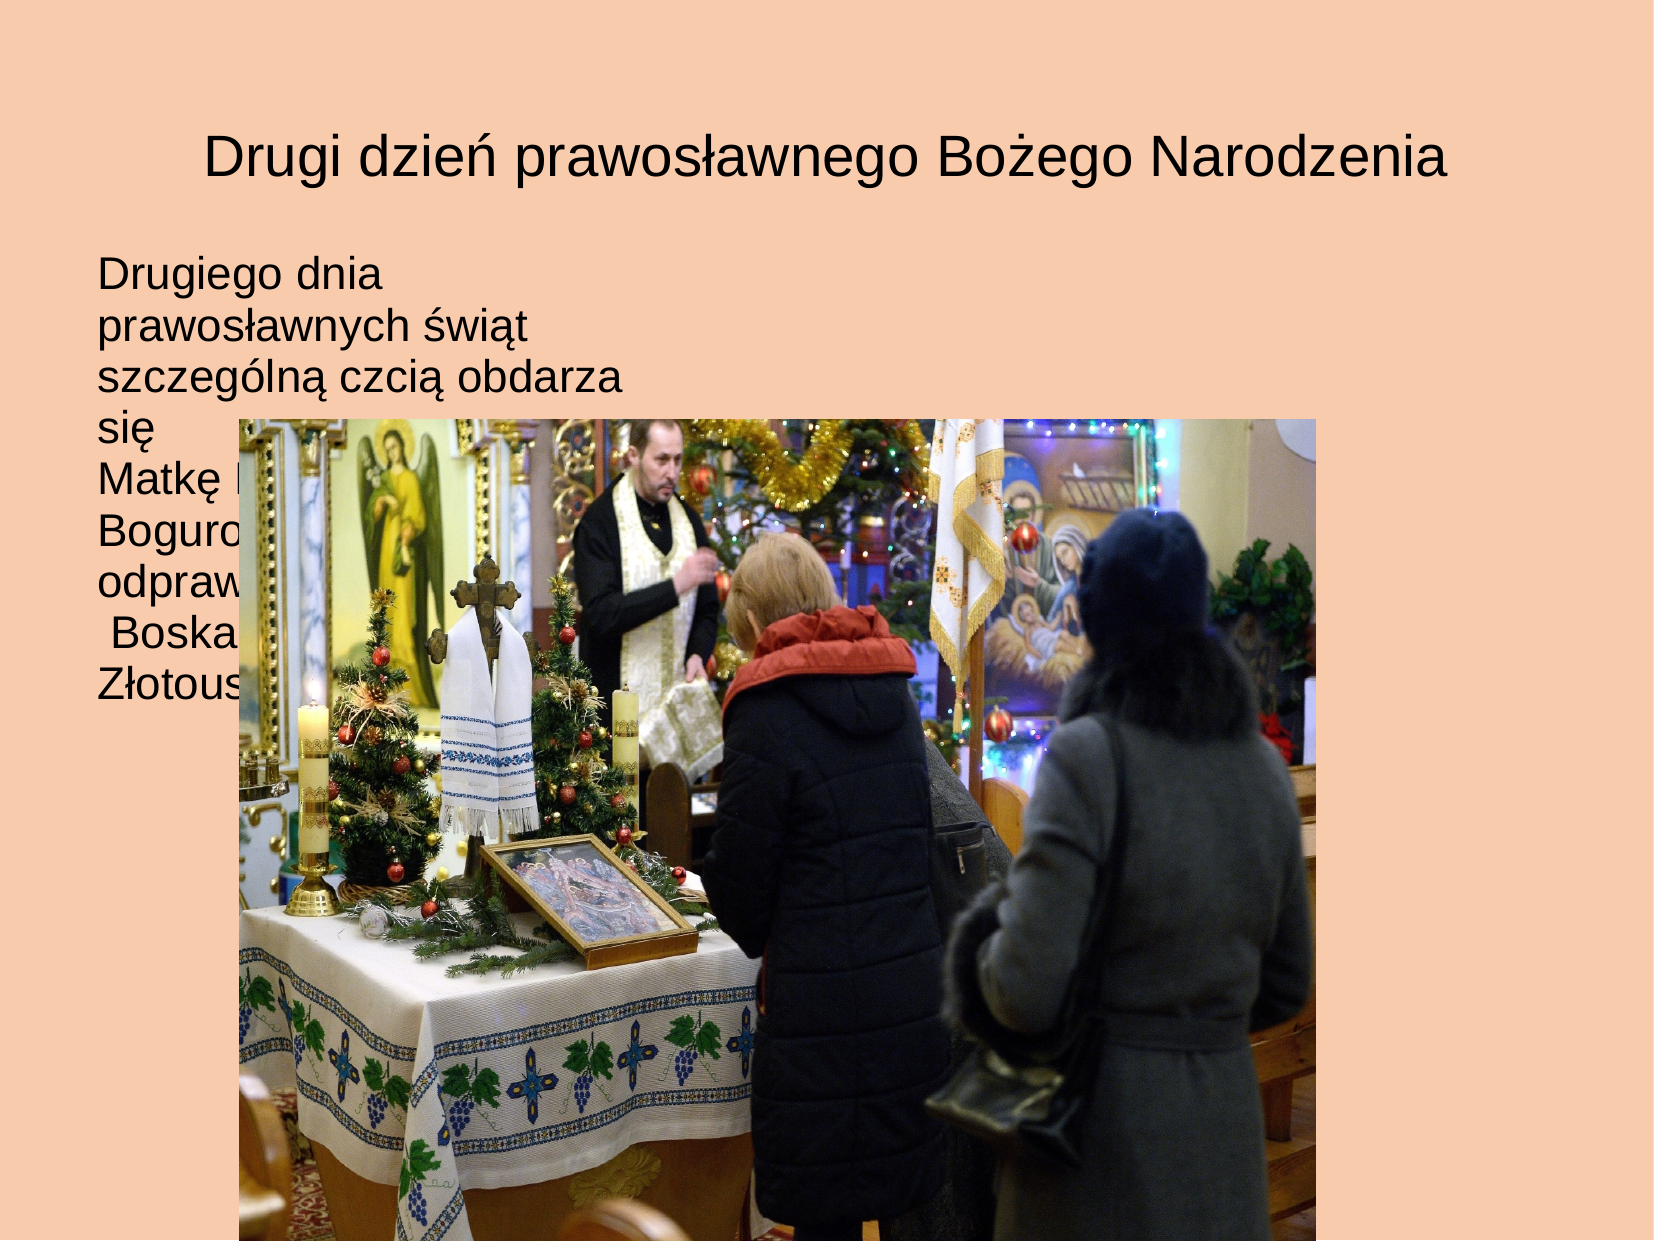

# Drugi dzień prawosławnego Bożego Narodzenia
Drugiego dnia prawosławnych świąt szczególną czcią obdarza się
Matkę Boską, Najświętszą Bogurodzicę. W cerkwiach odprawiana jest
 Boska Liturgia św. Jana Złotoustego.